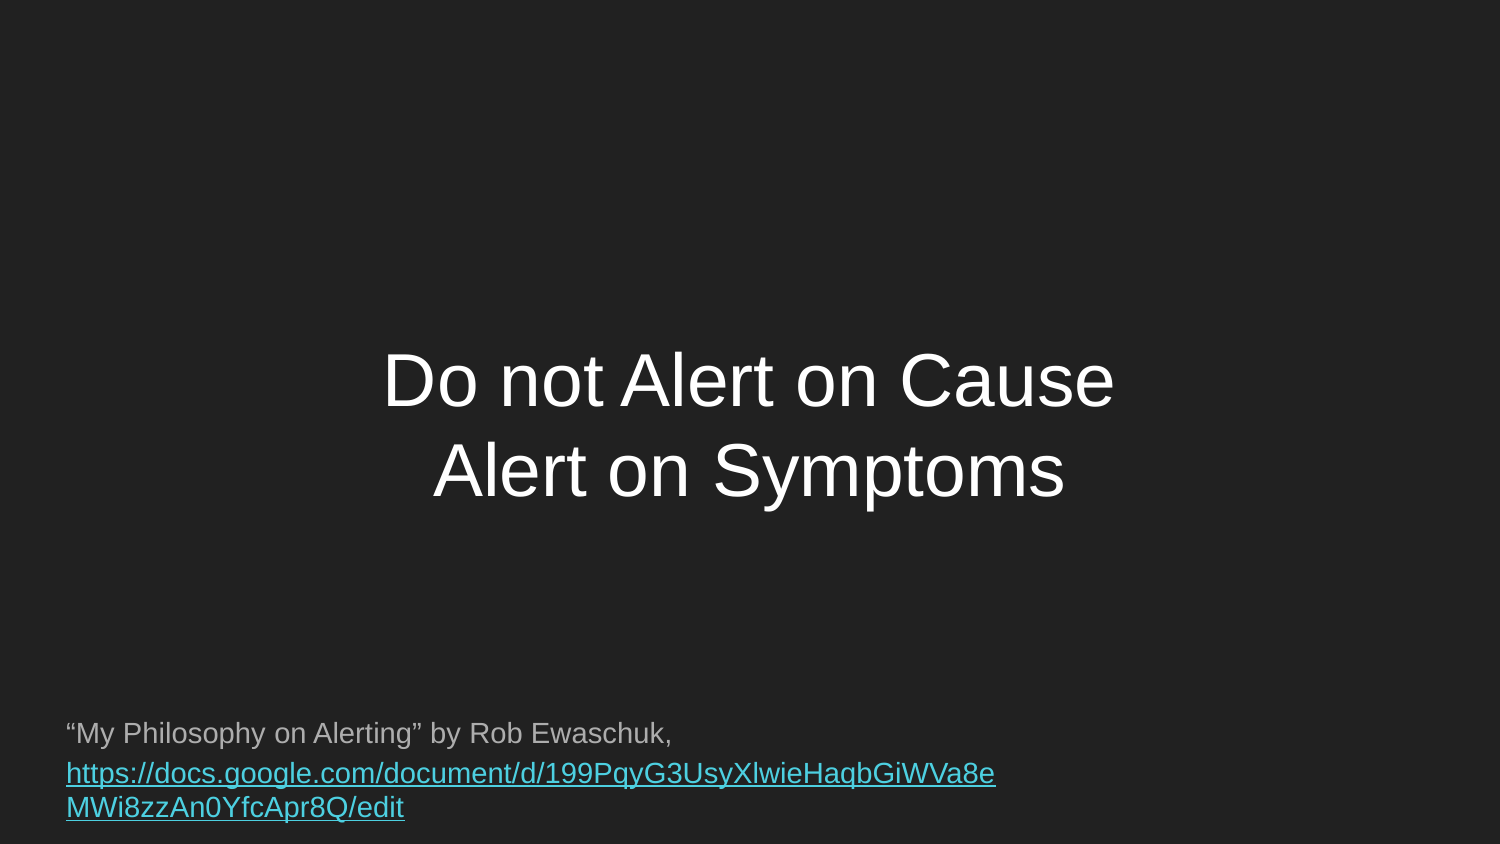

# Do not Alert on Cause Alert on Symptoms
“My Philosophy on Alerting” by Rob Ewaschuk,
https://docs.google.com/document/d/199PqyG3UsyXlwieHaqbGiWVa8eMWi8zzAn0YfcApr8Q/edit